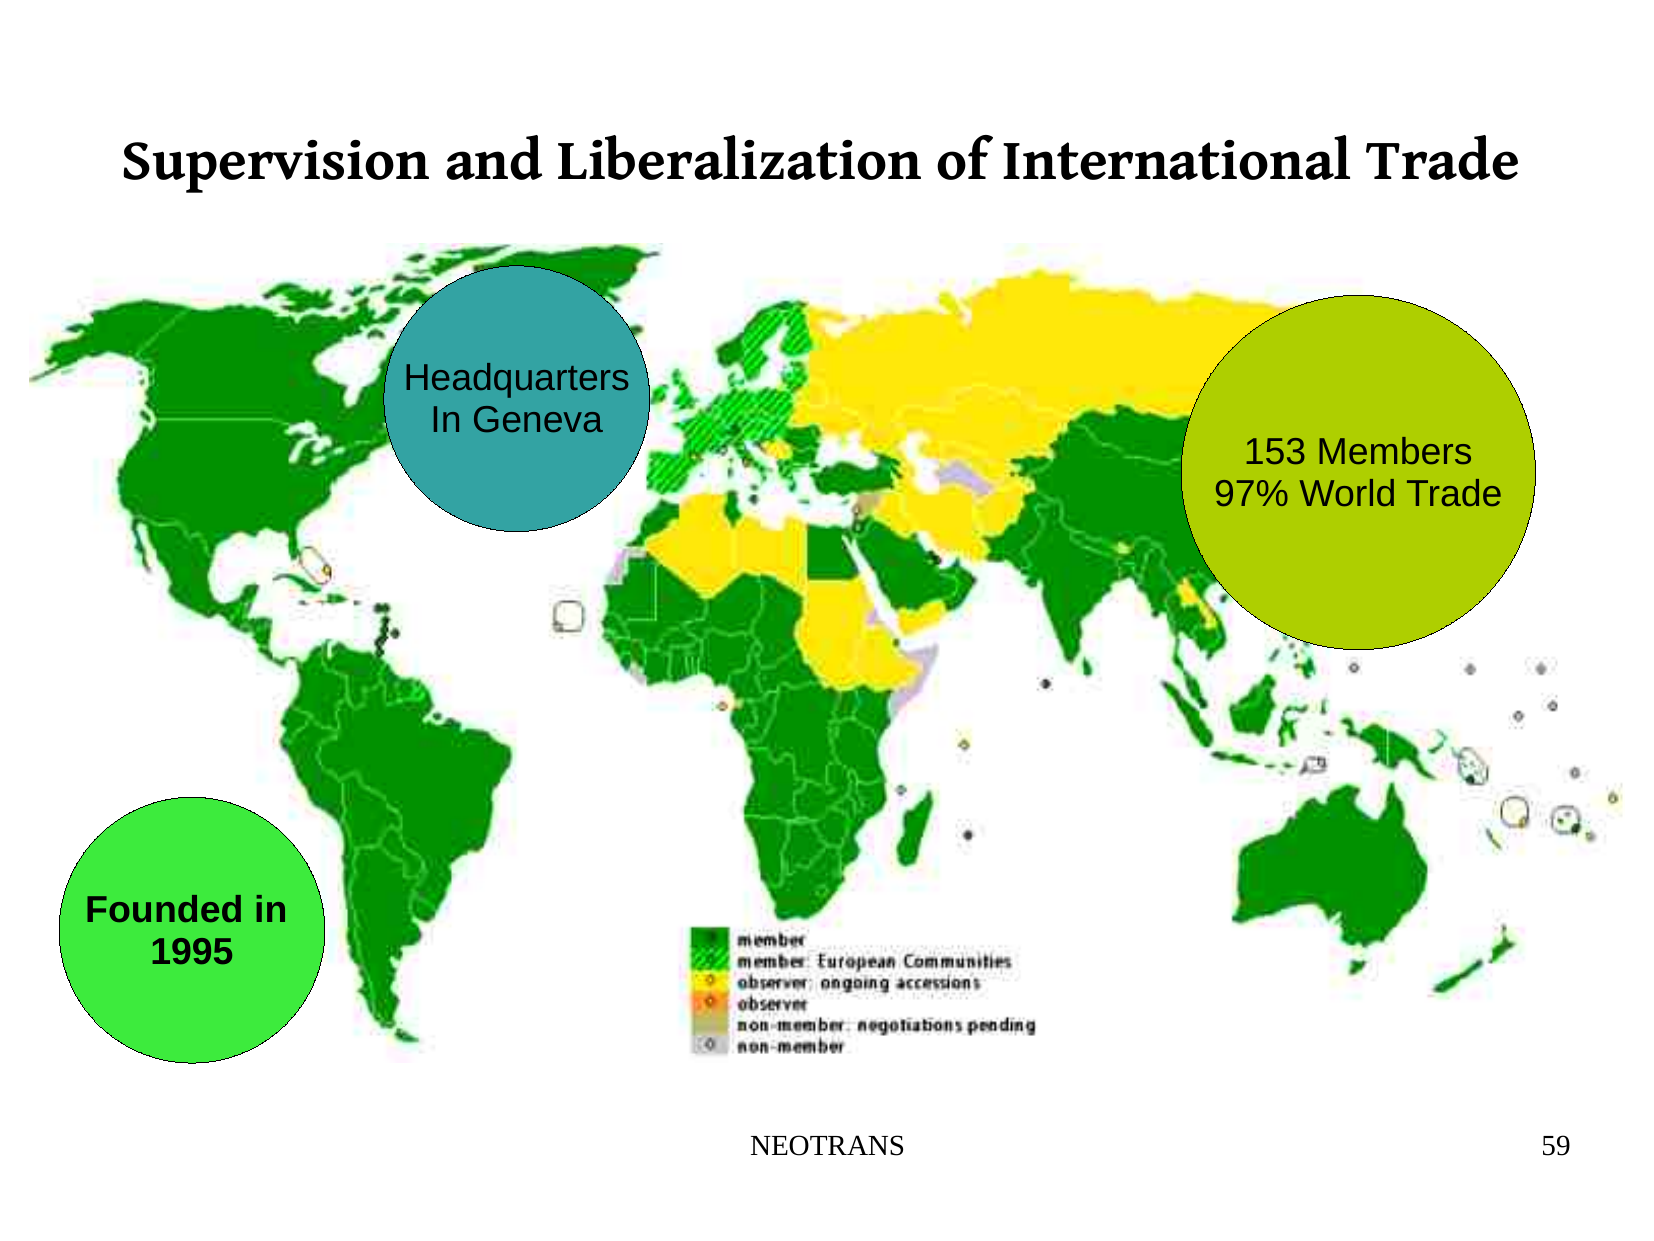

# Supervision and Liberalization of International Trade
Headquarters
In Geneva
153 Members
97% World Trade
Founded in
1995
NEOTRANS
59